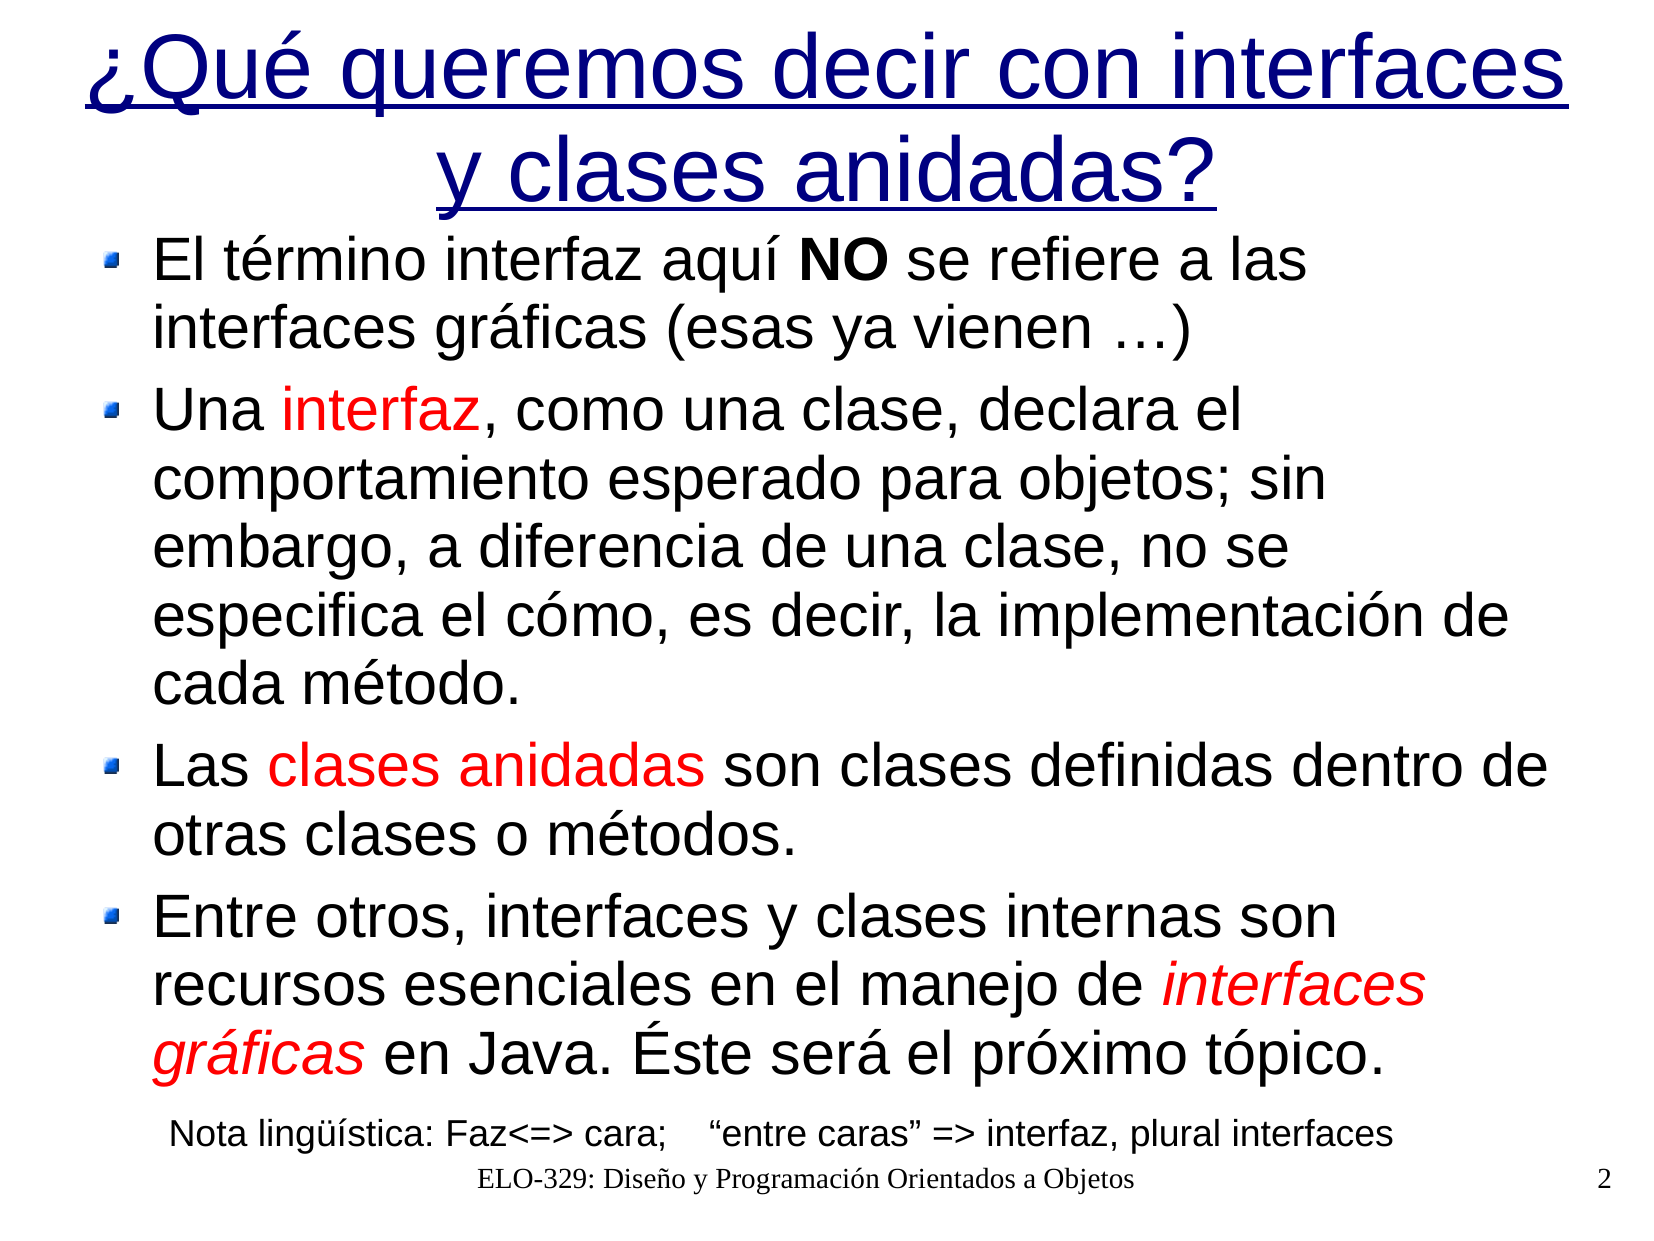

# ¿Qué queremos decir con interfaces y clases anidadas?
El término interfaz aquí NO se refiere a las interfaces gráficas (esas ya vienen …)
Una interfaz, como una clase, declara el comportamiento esperado para objetos; sin embargo, a diferencia de una clase, no se especifica el cómo, es decir, la implementación de cada método.
Las clases anidadas son clases definidas dentro de otras clases o métodos.
Entre otros, interfaces y clases internas son recursos esenciales en el manejo de interfaces gráficas en Java. Éste será el próximo tópico.
Nota lingüística: Faz<=> cara; “entre caras” => interfaz, plural interfaces
2